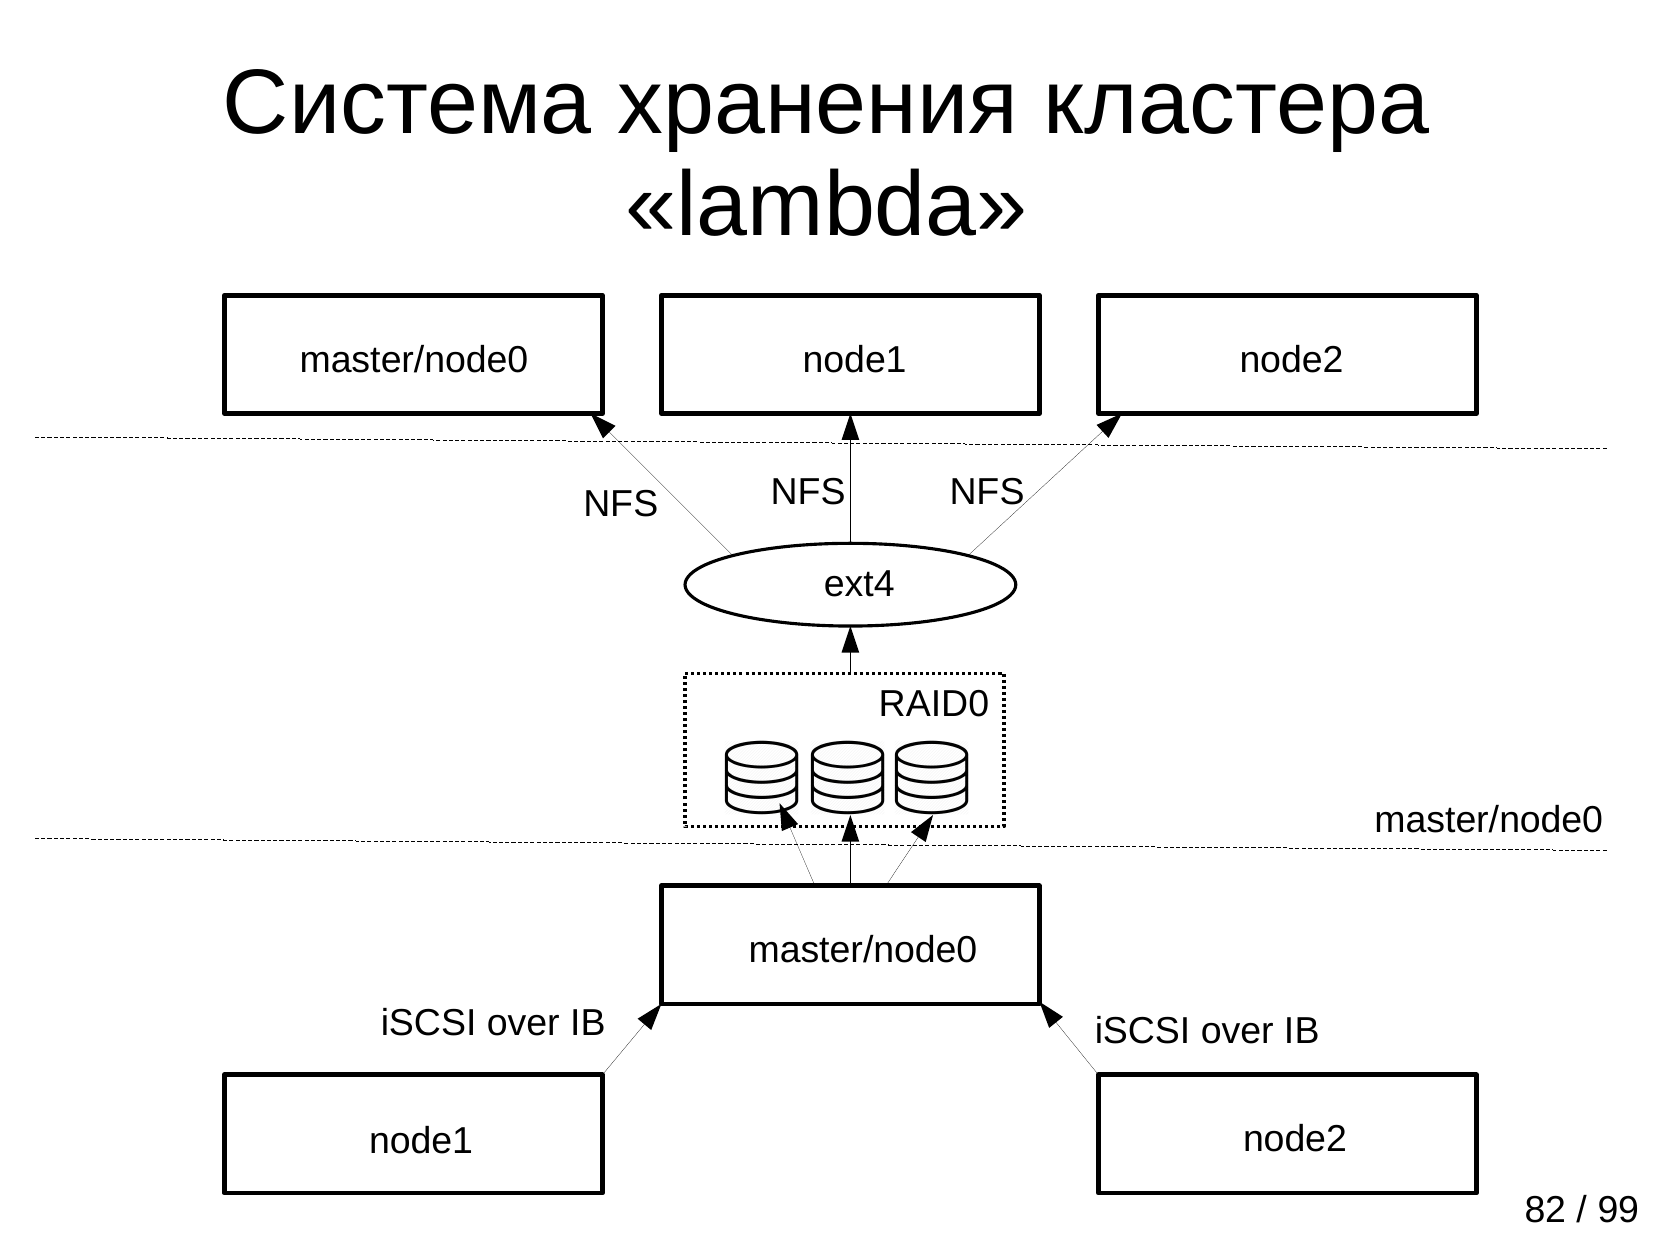

# Система хранения кластера «lambda»
master/node0
node1
node2
NFS
NFS
NFS
ext4
RAID0
master/node0
master/node0
iSCSI over IB
iSCSI over IB
node2
node1